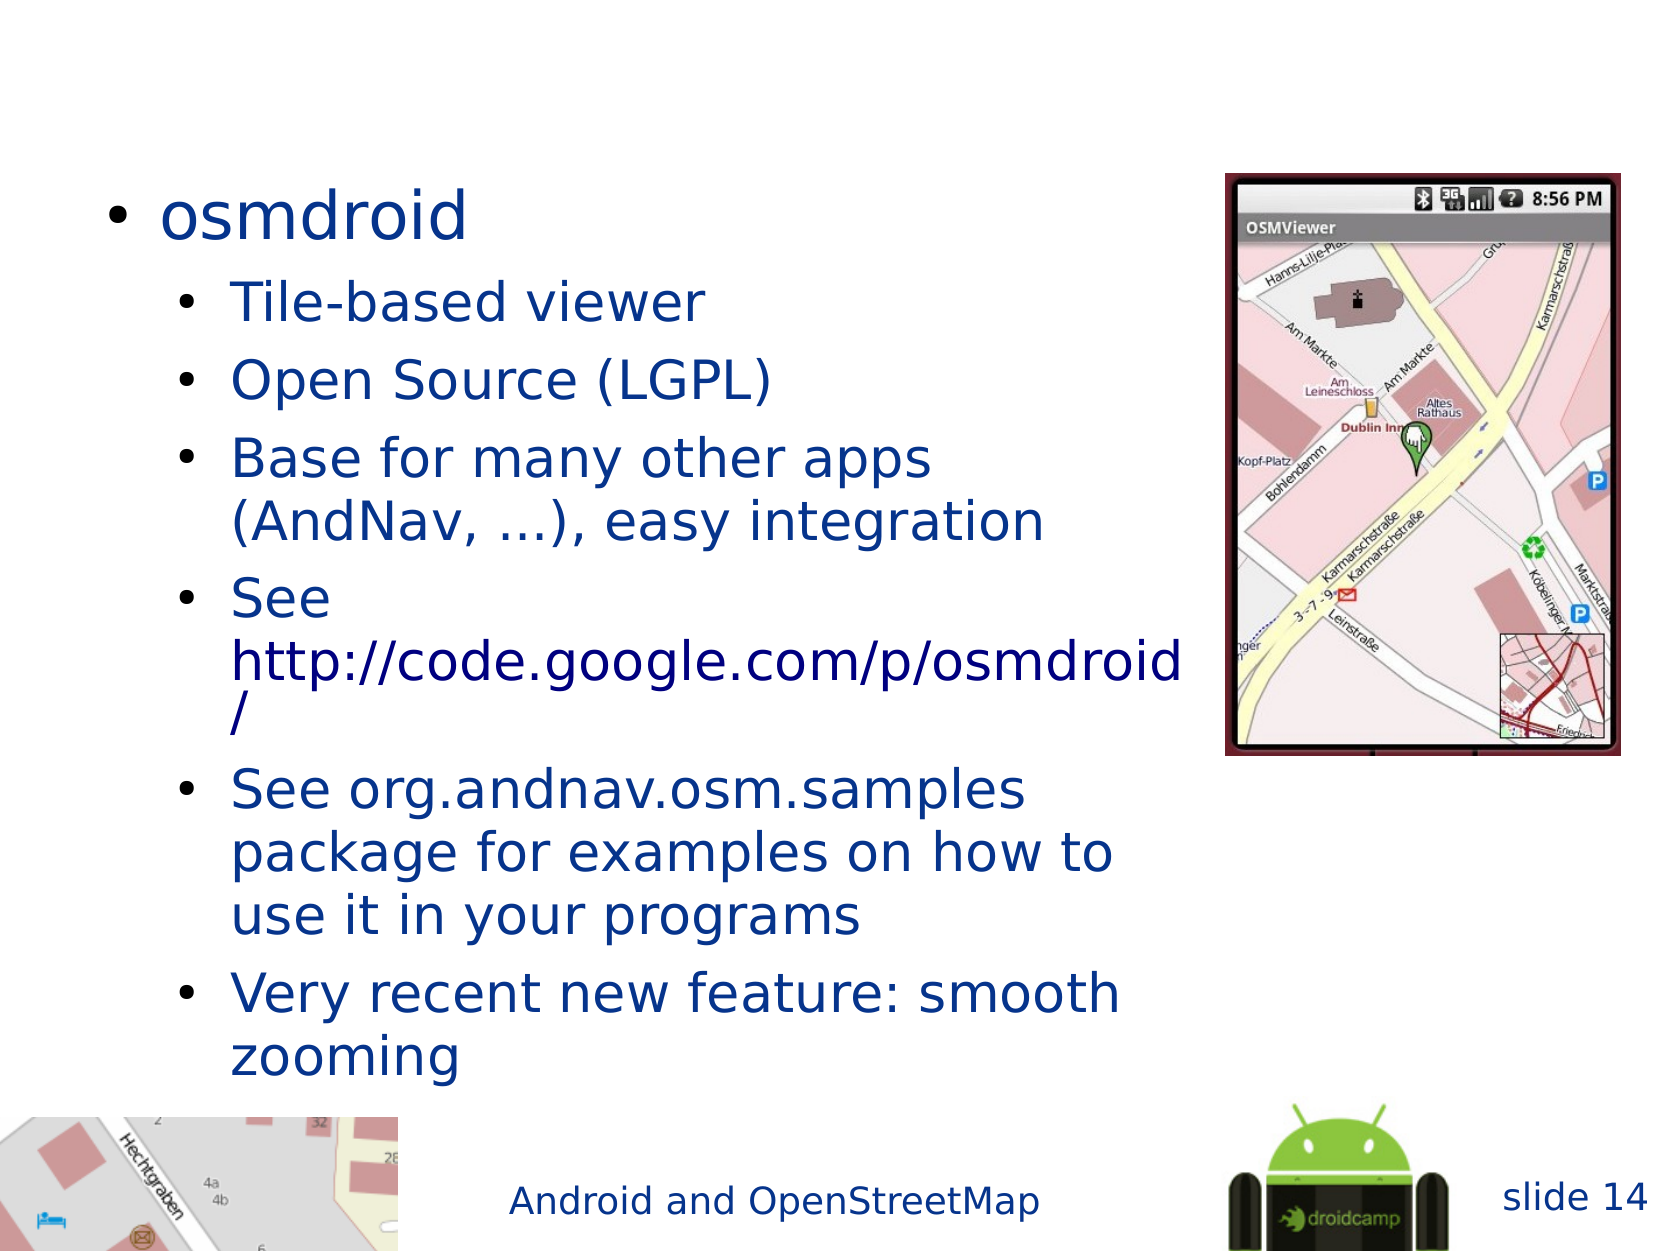

# OSM/Android for Developers
osmdroid
Tile-based viewer
Open Source (LGPL)
Base for many other apps (AndNav, ...), easy integration
See http://code.google.com/p/osmdroid/
See org.andnav.osm.samples package for examples on how to use it in your programs
Very recent new feature: smooth zooming
14
Title (to be modified under View - Footer)